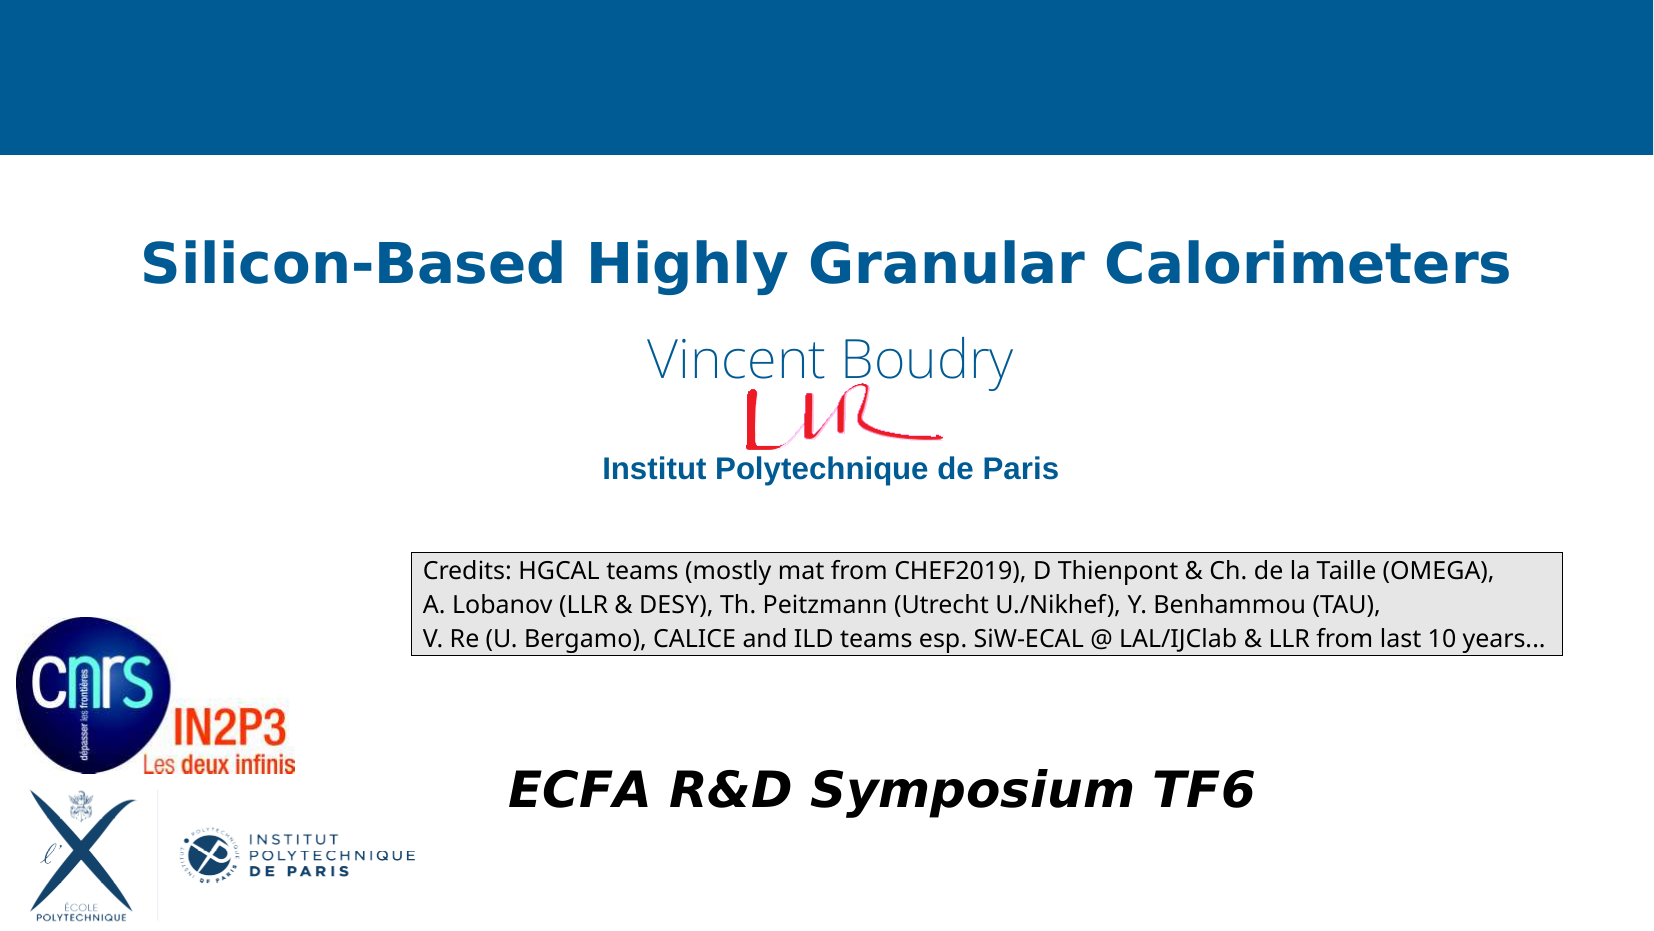

Silicon-Based Highly Granular Calorimeters
Vincent Boudry
Institut Polytechnique de Paris
# ECFA R&D Symposium TF6
Credits: HGCAL teams (mostly mat from CHEF2019), D Thienpont & Ch. de la Taille (OMEGA),
A. Lobanov (LLR & DESY), Th. Peitzmann (Utrecht U./Nikhef), Y. Benhammou (TAU),
V. Re (U. Bergamo), CALICE and ILD teams esp. SiW-ECAL @ LAL/IJClab & LLR from last 10 years...